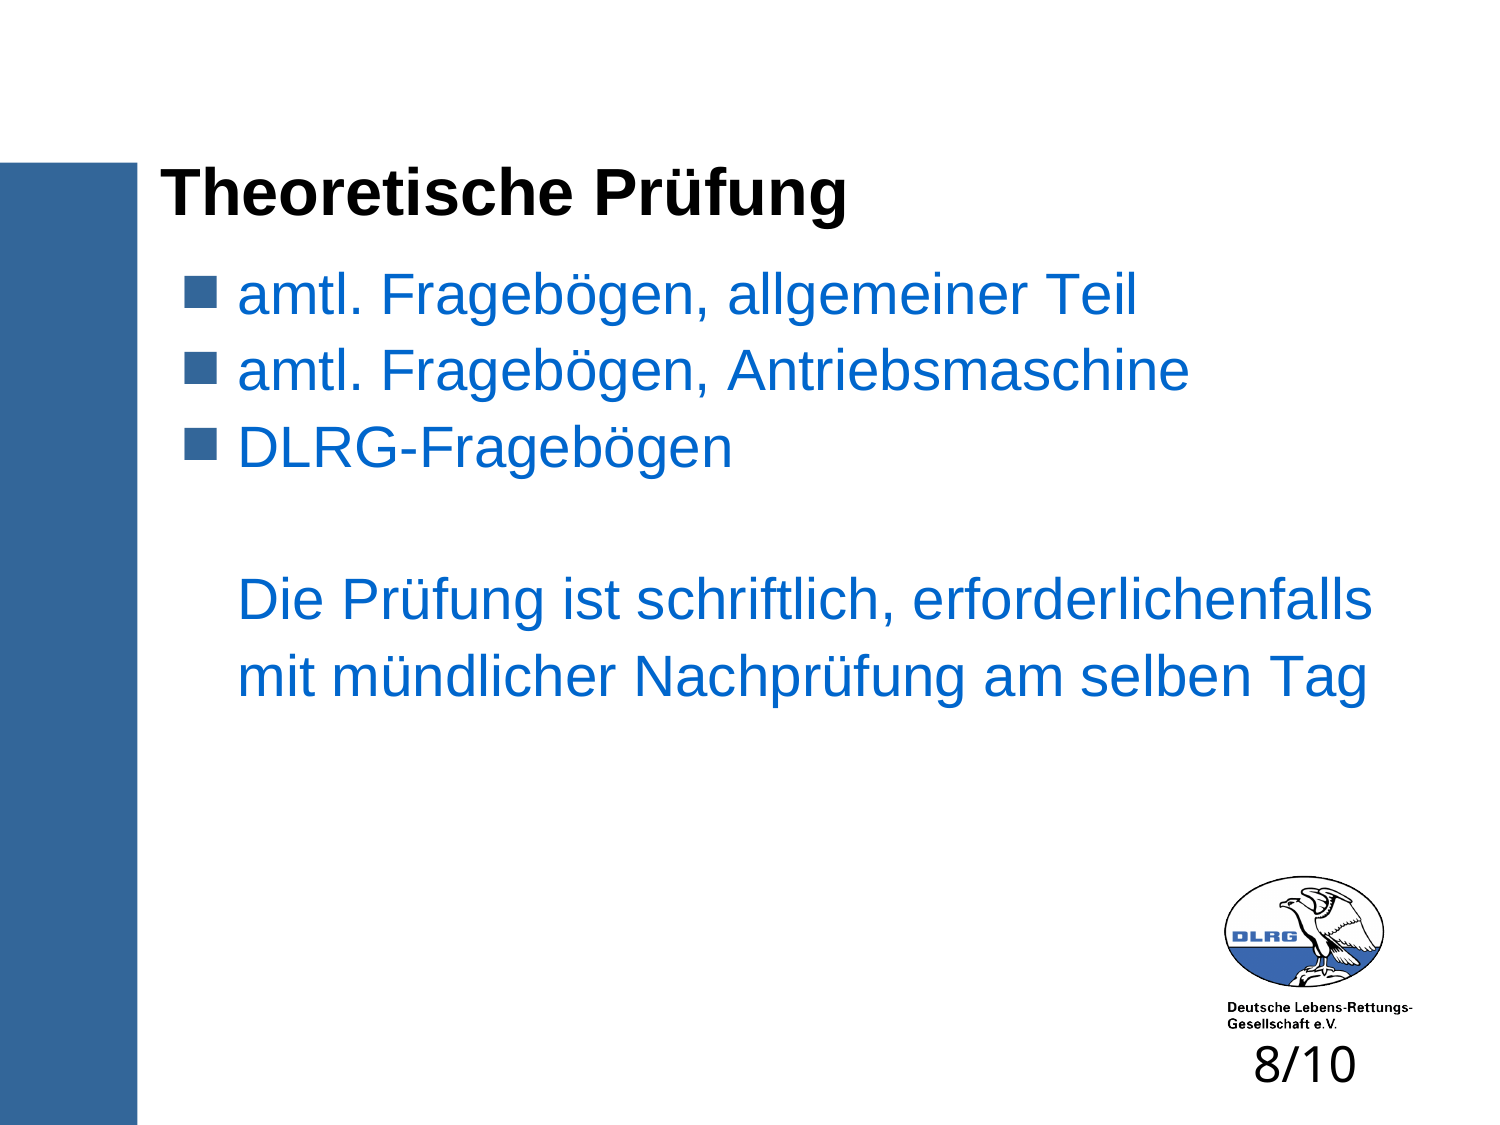

# Theoretische Prüfung
amtl. Fragebögen, allgemeiner Teil
amtl. Fragebögen, Antriebsmaschine
DLRG-Fragebögen
Die Prüfung ist schriftlich, erforderlichenfalls
mit mündlicher Nachprüfung am selben Tag